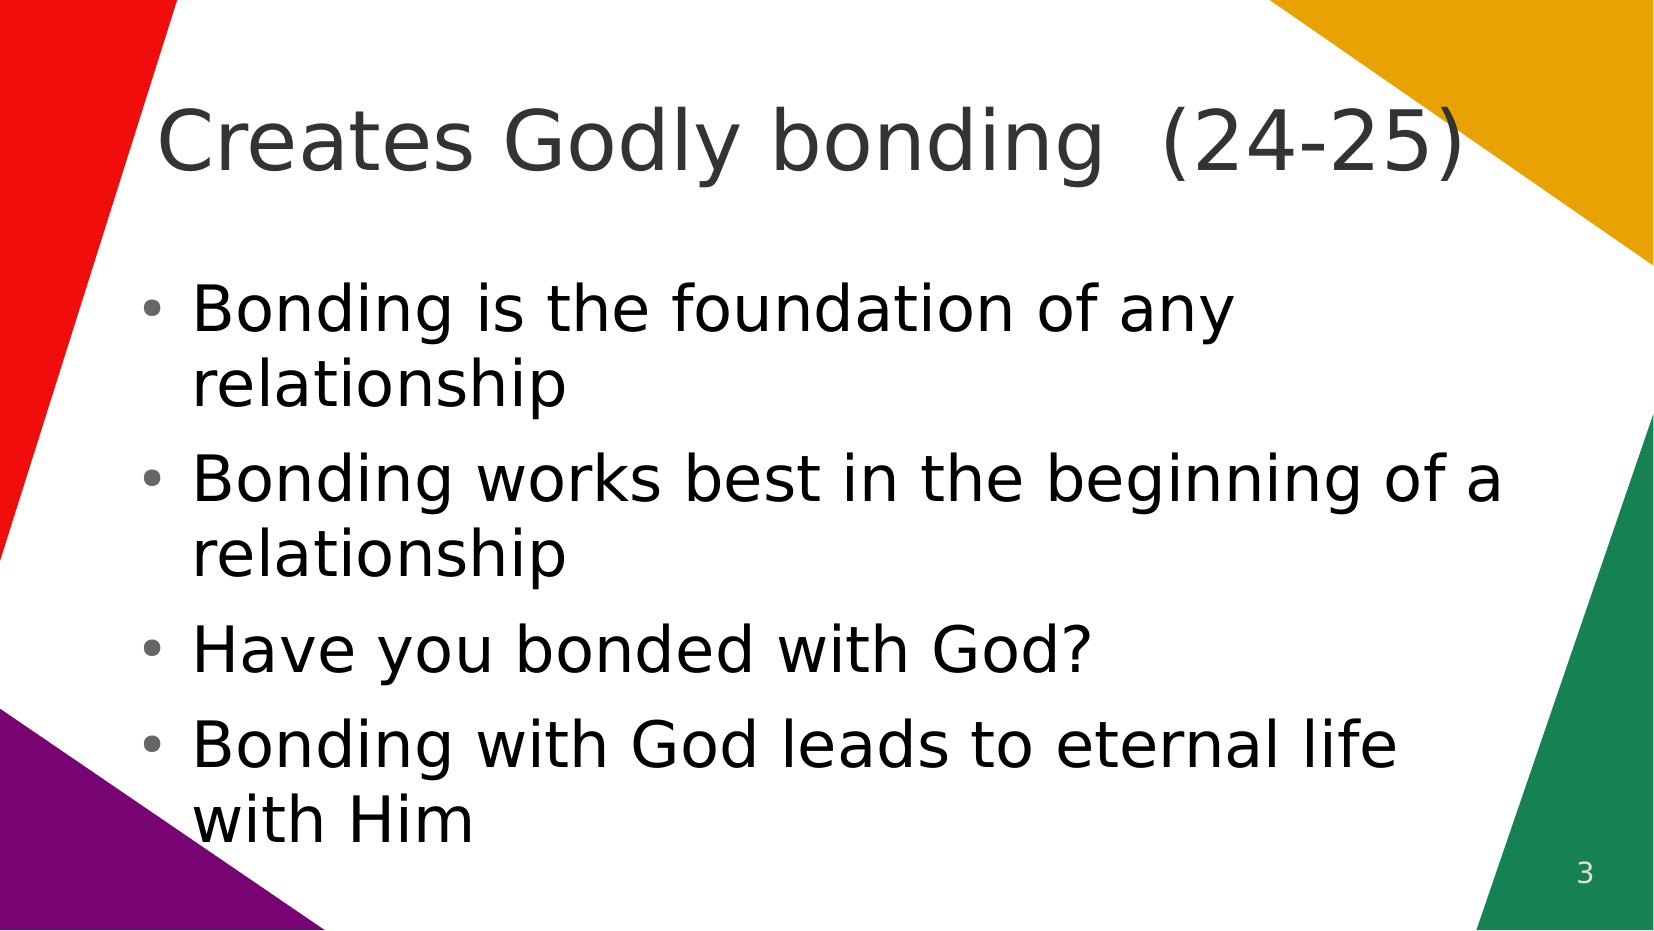

# Creates Godly bonding (24-25)
Bonding is the foundation of any relationship
Bonding works best in the beginning of a relationship
Have you bonded with God?
Bonding with God leads to eternal life with Him
3